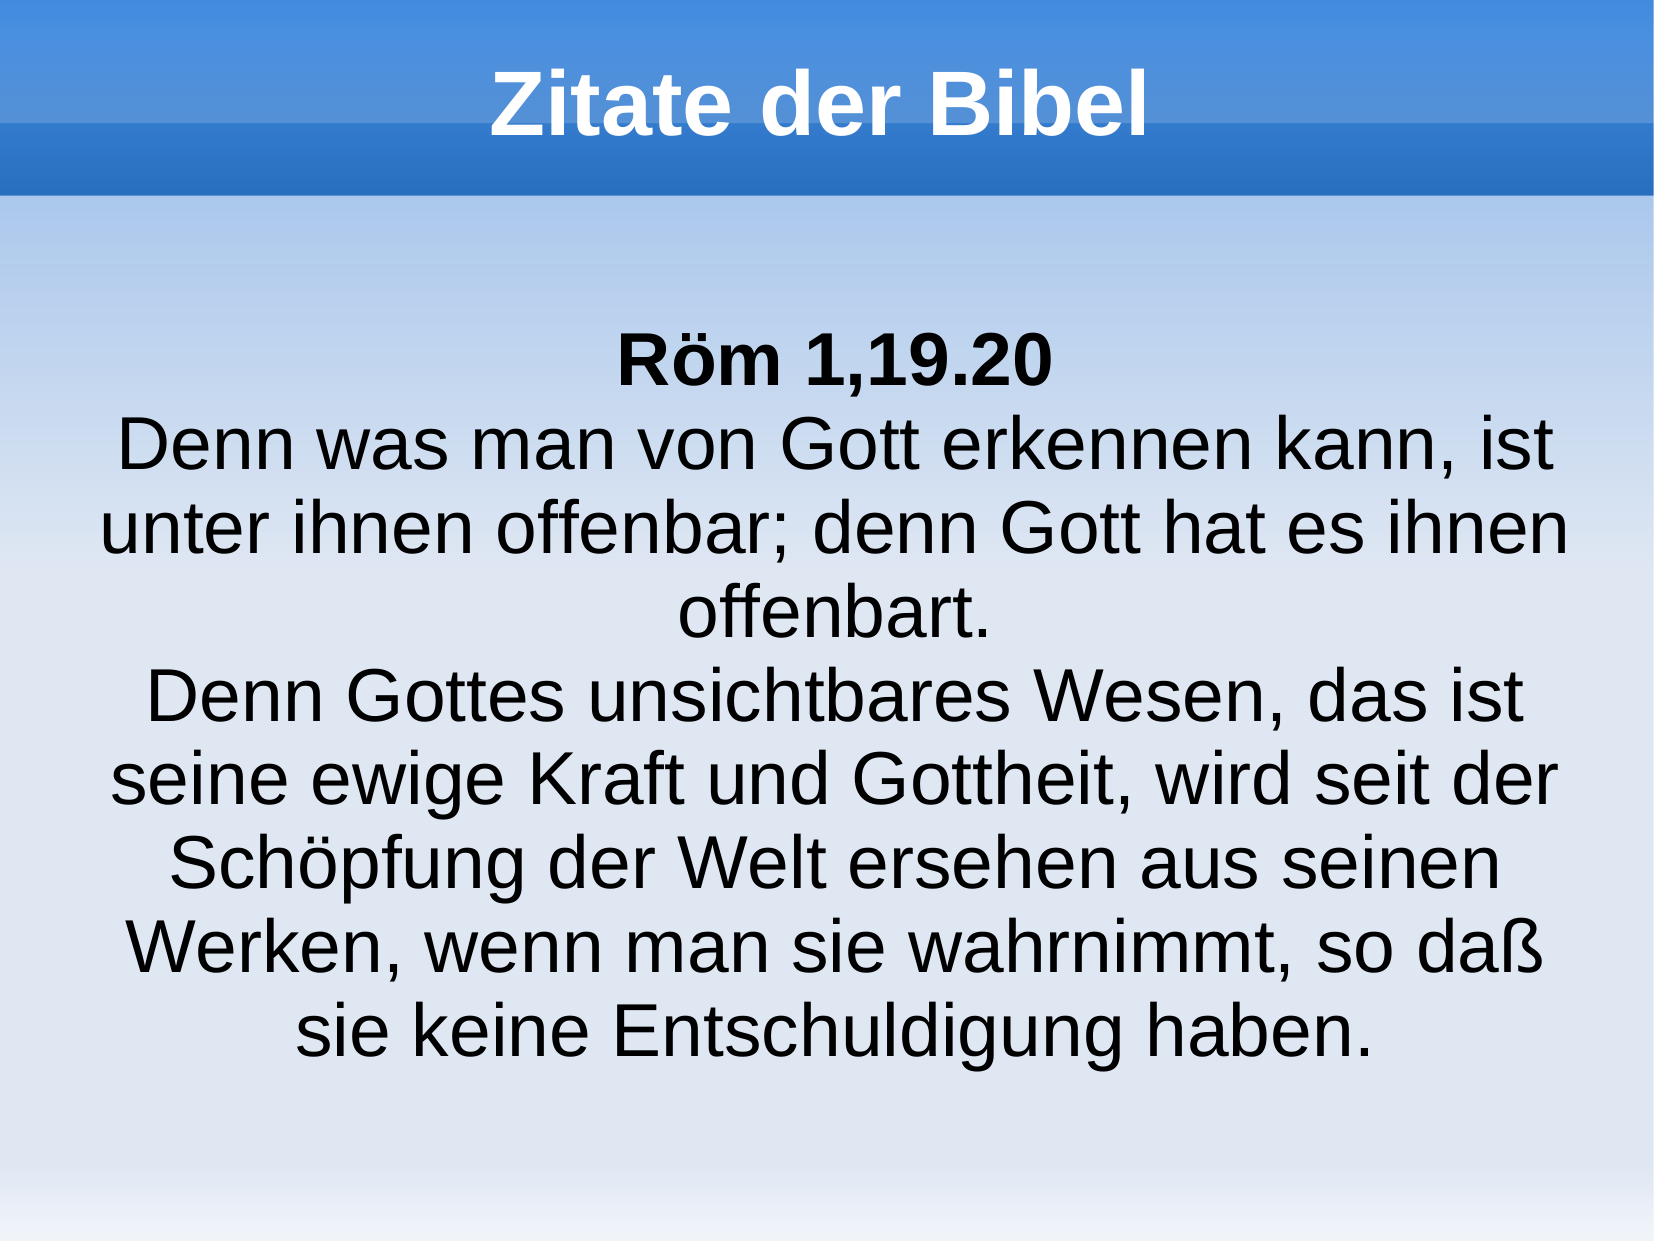

# Zitate der Bibel
Röm 1,19.20
Denn was man von Gott erkennen kann, ist unter ihnen offenbar; denn Gott hat es ihnen offenbart.
Denn Gottes unsichtbares Wesen, das ist seine ewige Kraft und Gottheit, wird seit der Schöpfung der Welt ersehen aus seinen Werken, wenn man sie wahrnimmt, so daß sie keine Entschuldigung haben.